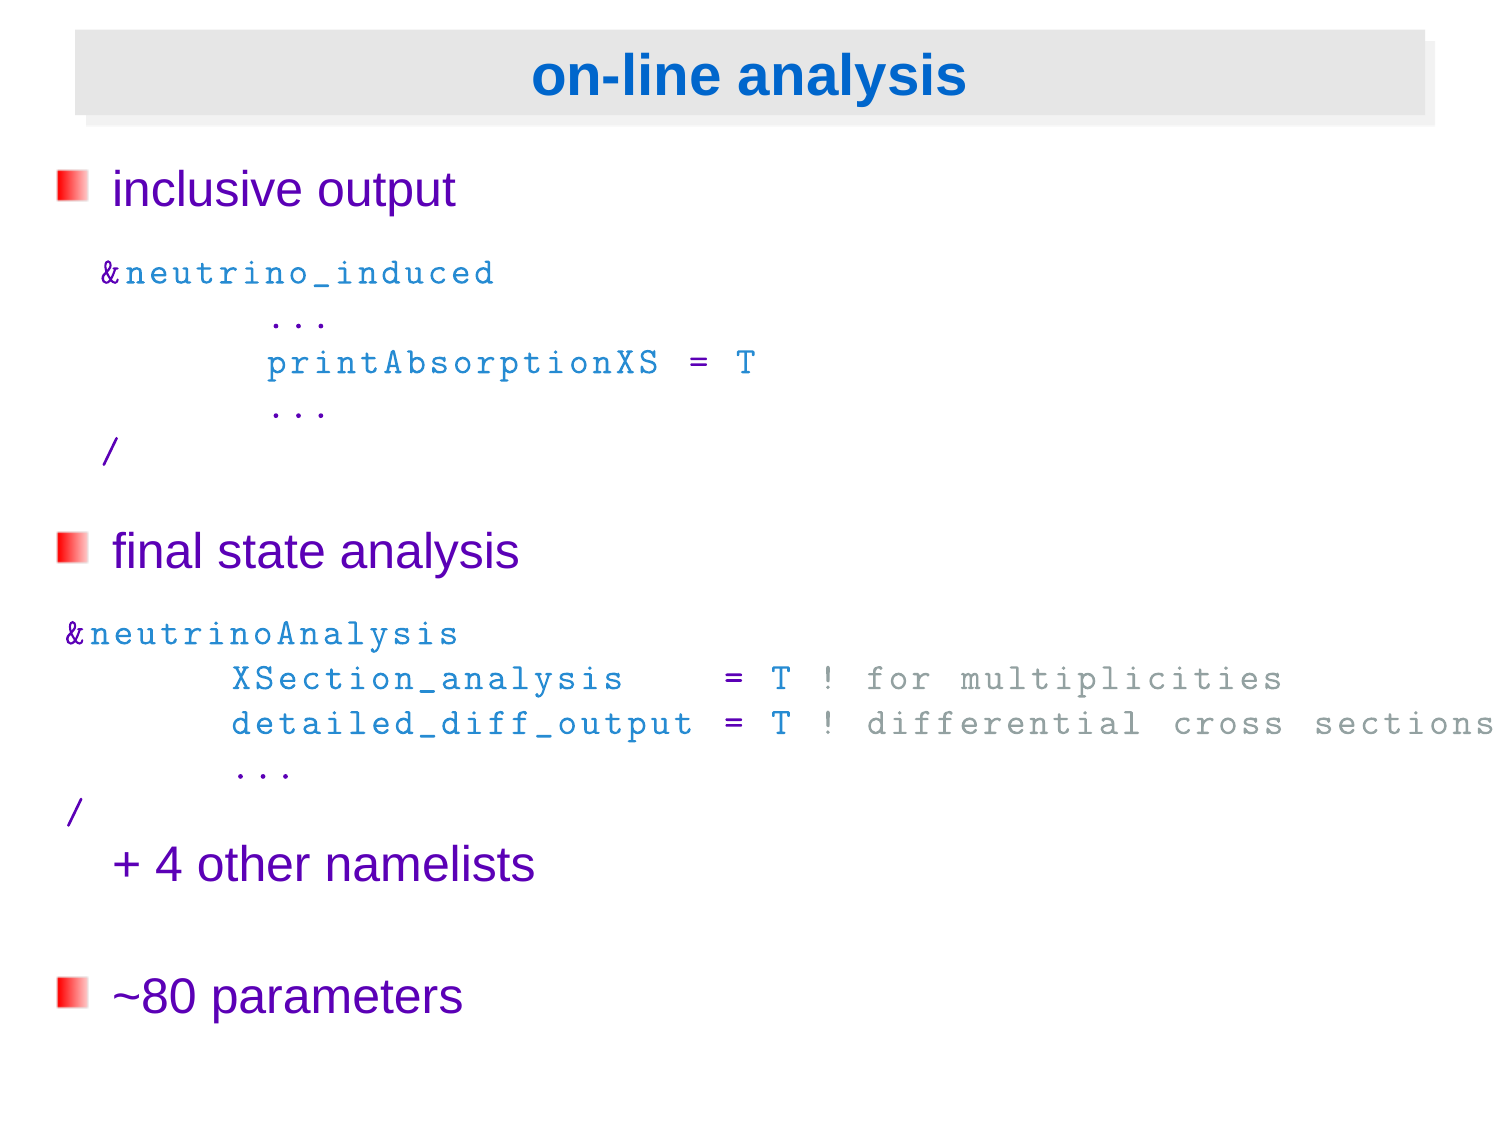

# on-line analysis
inclusive output
final state analysis
+ 4 other namelists
~80 parameters